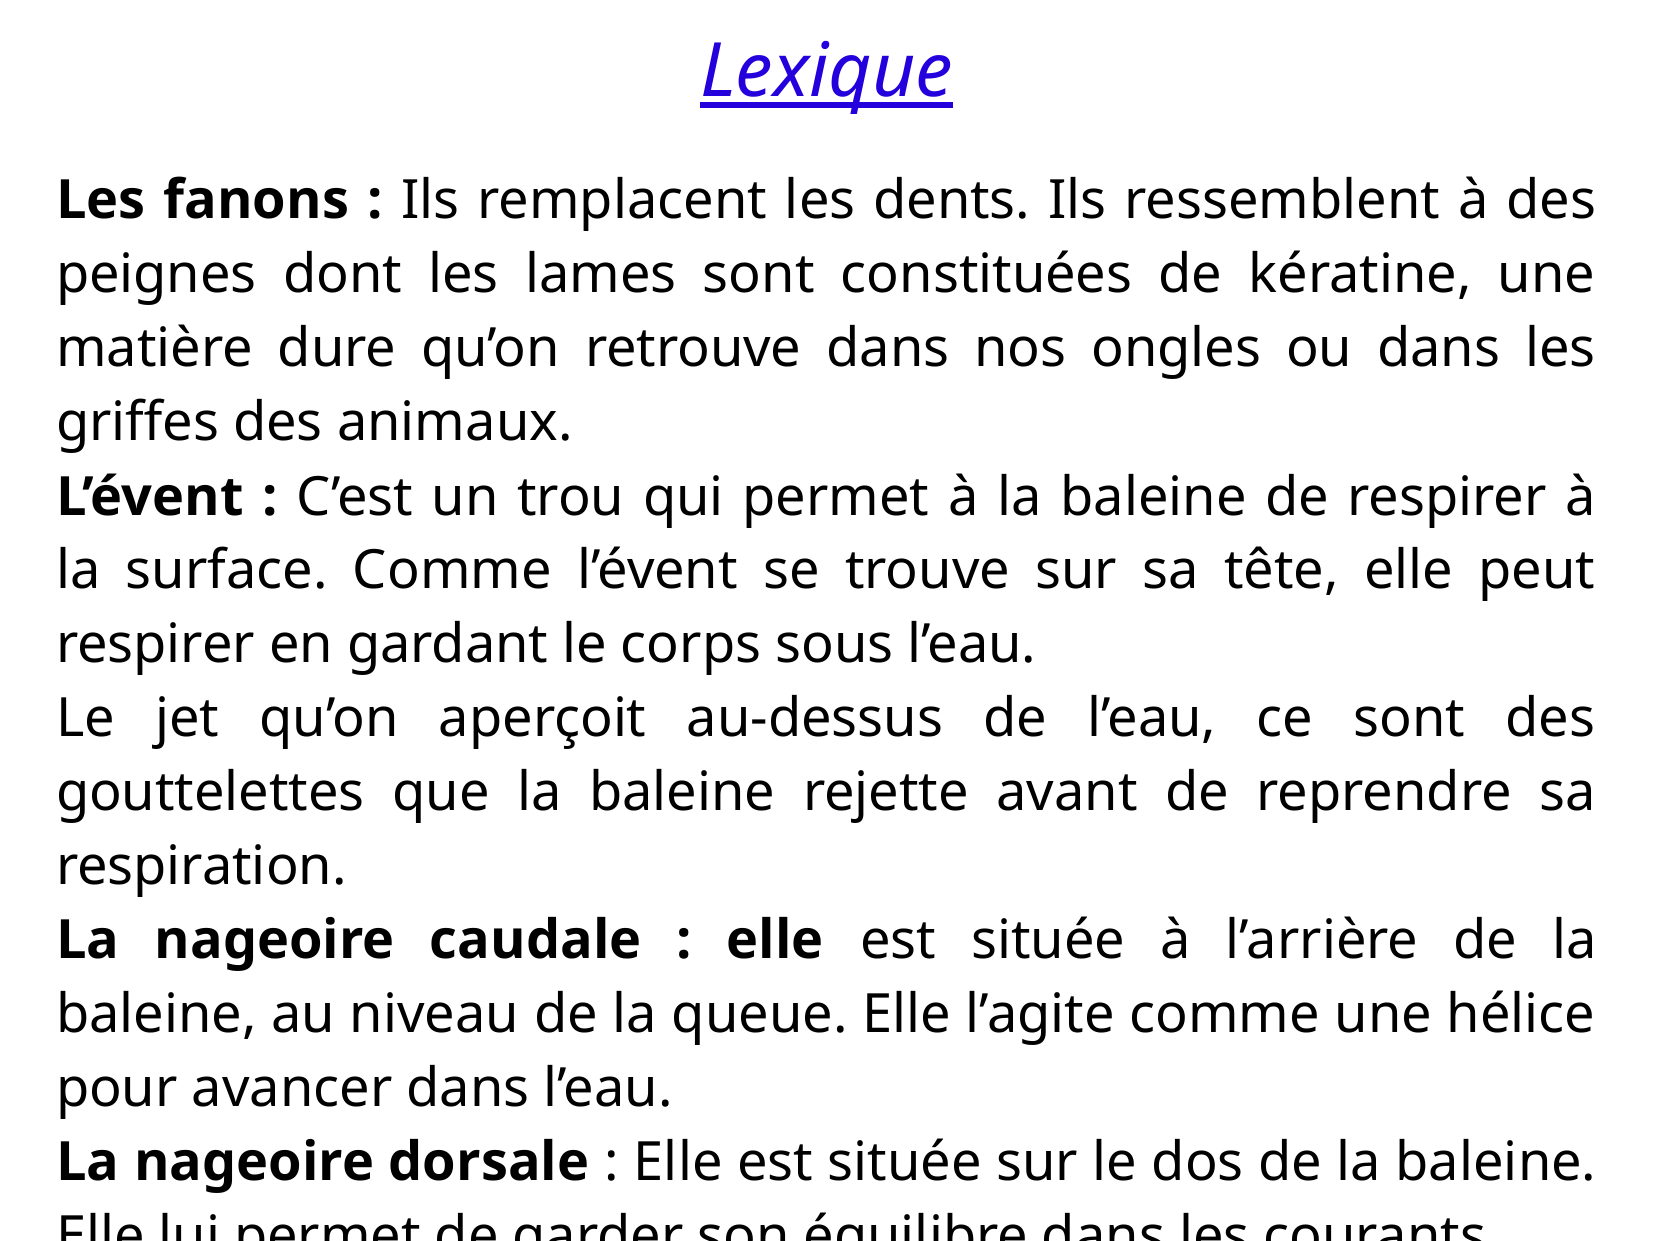

Lexique
Les fanons : Ils remplacent les dents. Ils ressemblent à des peignes dont les lames sont constituées de kératine, une matière dure qu’on retrouve dans nos ongles ou dans les griffes des animaux.
L’évent : C’est un trou qui permet à la baleine de respirer à la surface. Comme l’évent se trouve sur sa tête, elle peut respirer en gardant le corps sous l’eau.
Le jet qu’on aperçoit au-dessus de l’eau, ce sont des gouttelettes que la baleine rejette avant de reprendre sa respiration.
La nageoire caudale : elle est située à l’arrière de la baleine, au niveau de la queue. Elle l’agite comme une hélice pour avancer dans l’eau.
La nageoire dorsale : Elle est située sur le dos de la baleine. Elle lui permet de garder son équilibre dans les courants.
Les nageoires pectorales : Elles sont situées de chaque côté du corps de la baleine. Elles lui servent à se diriger, un peu comme un gouvernail.